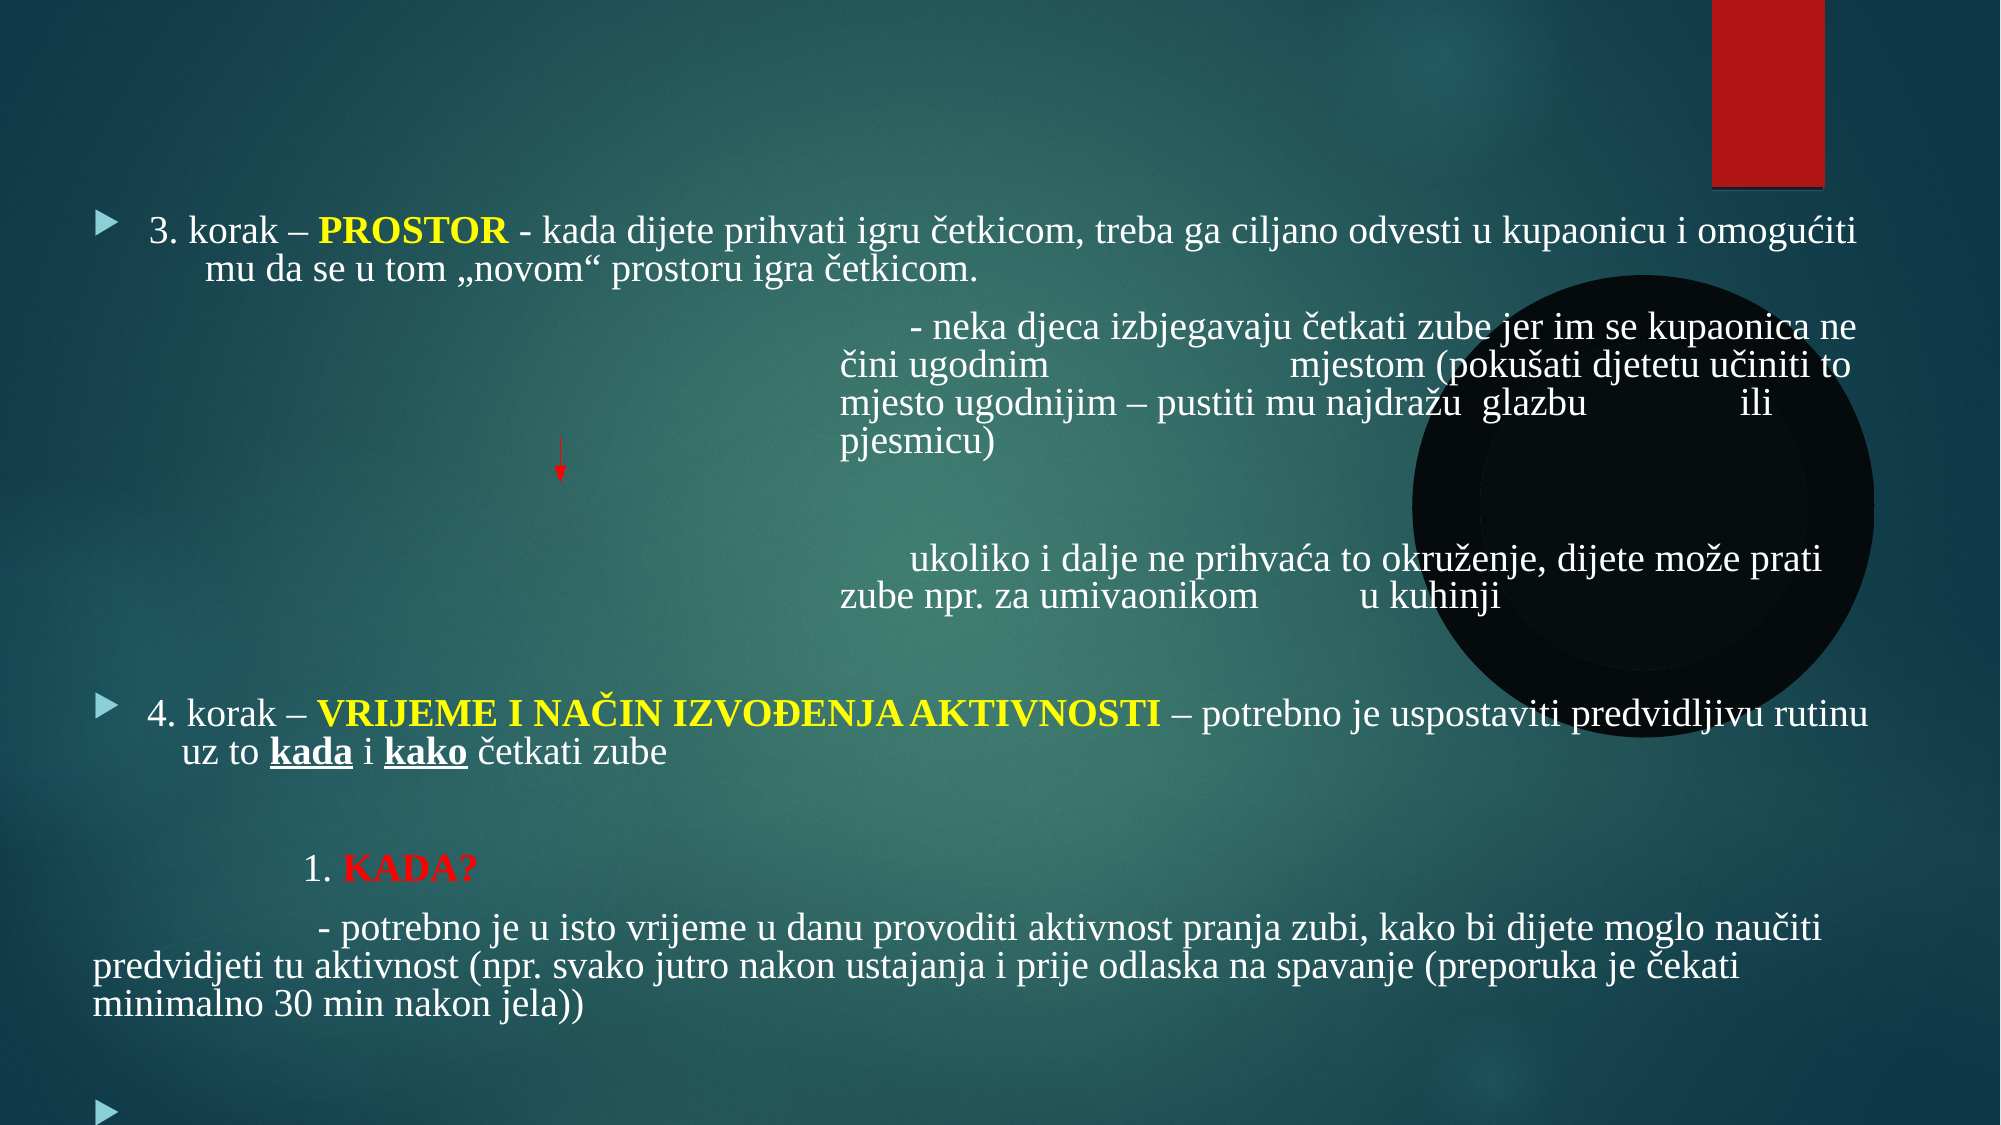

# 3. korak – PROSTOR - kada dijete prihvati igru četkicom, treba ga ciljano odvesti u kupaonicu i omogućiti mu da se u tom „novom“ prostoru igra četkicom.
 - neka djeca izbjegavaju četkati zube jer im se kupaonica ne čini ugodnim 		mjestom (pokušati djetetu učiniti to mjesto ugodnijim – pustiti mu najdražu glazbu 		ili pjesmicu)
 ukoliko i dalje ne prihvaća to okruženje, dijete može prati zube npr. za umivaonikom 	 u kuhinji
 4. korak – VRIJEME I NAČIN IZVOĐENJA AKTIVNOSTI – potrebno je uspostaviti predvidljivu rutinu uz to kada i kako četkati zube
 1. KADA?
			- potrebno je u isto vrijeme u danu provoditi aktivnost pranja zubi, kako bi dijete moglo naučiti predvidjeti tu aktivnost (npr. svako jutro nakon ustajanja i prije odlaska na spavanje (preporuka je čekati minimalno 30 min nakon jela))